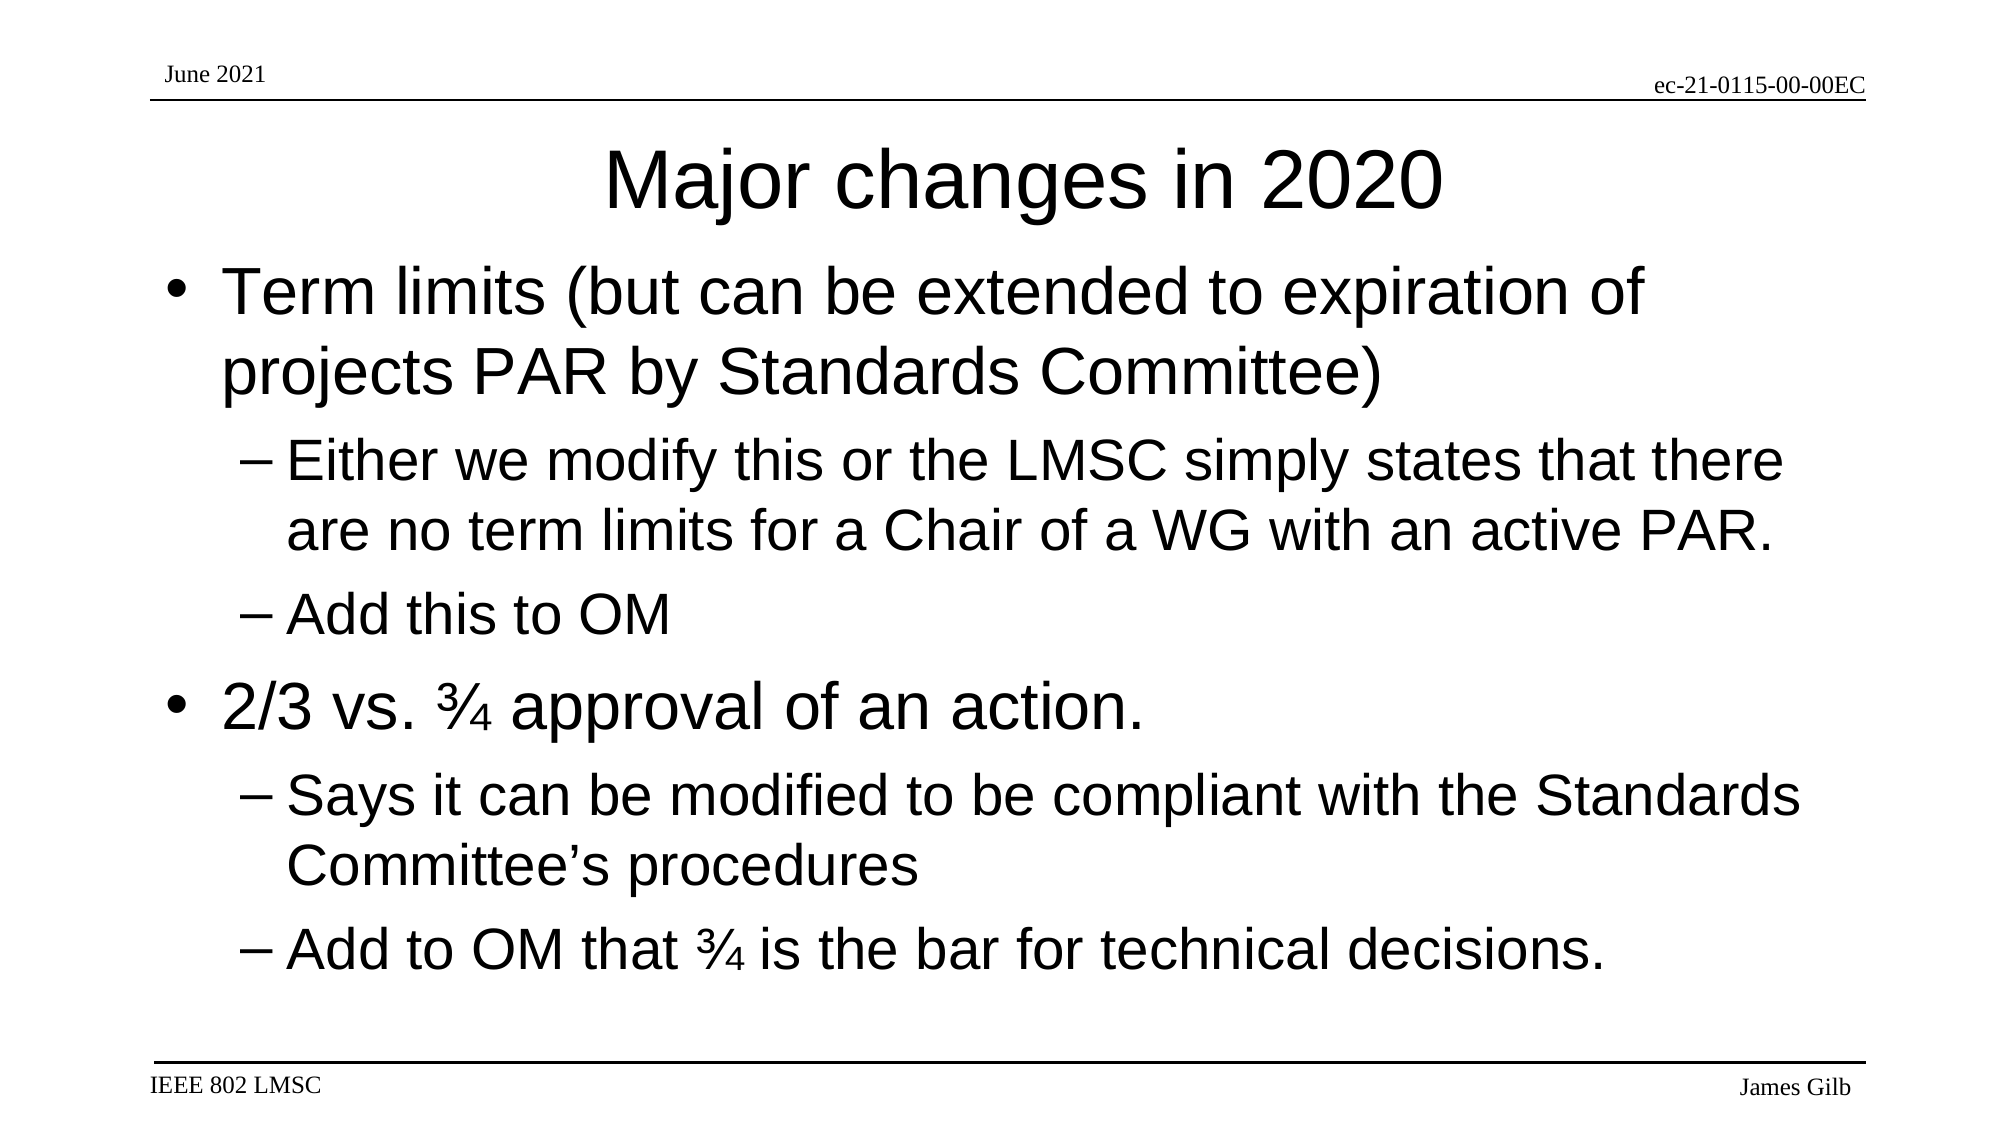

# Major changes in 2020
Term limits (but can be extended to expiration of projects PAR by Standards Committee)
Either we modify this or the LMSC simply states that there are no term limits for a Chair of a WG with an active PAR.
Add this to OM
2/3 vs. ¾ approval of an action.
Says it can be modified to be compliant with the Standards Committee’s procedures
Add to OM that ¾ is the bar for technical decisions.